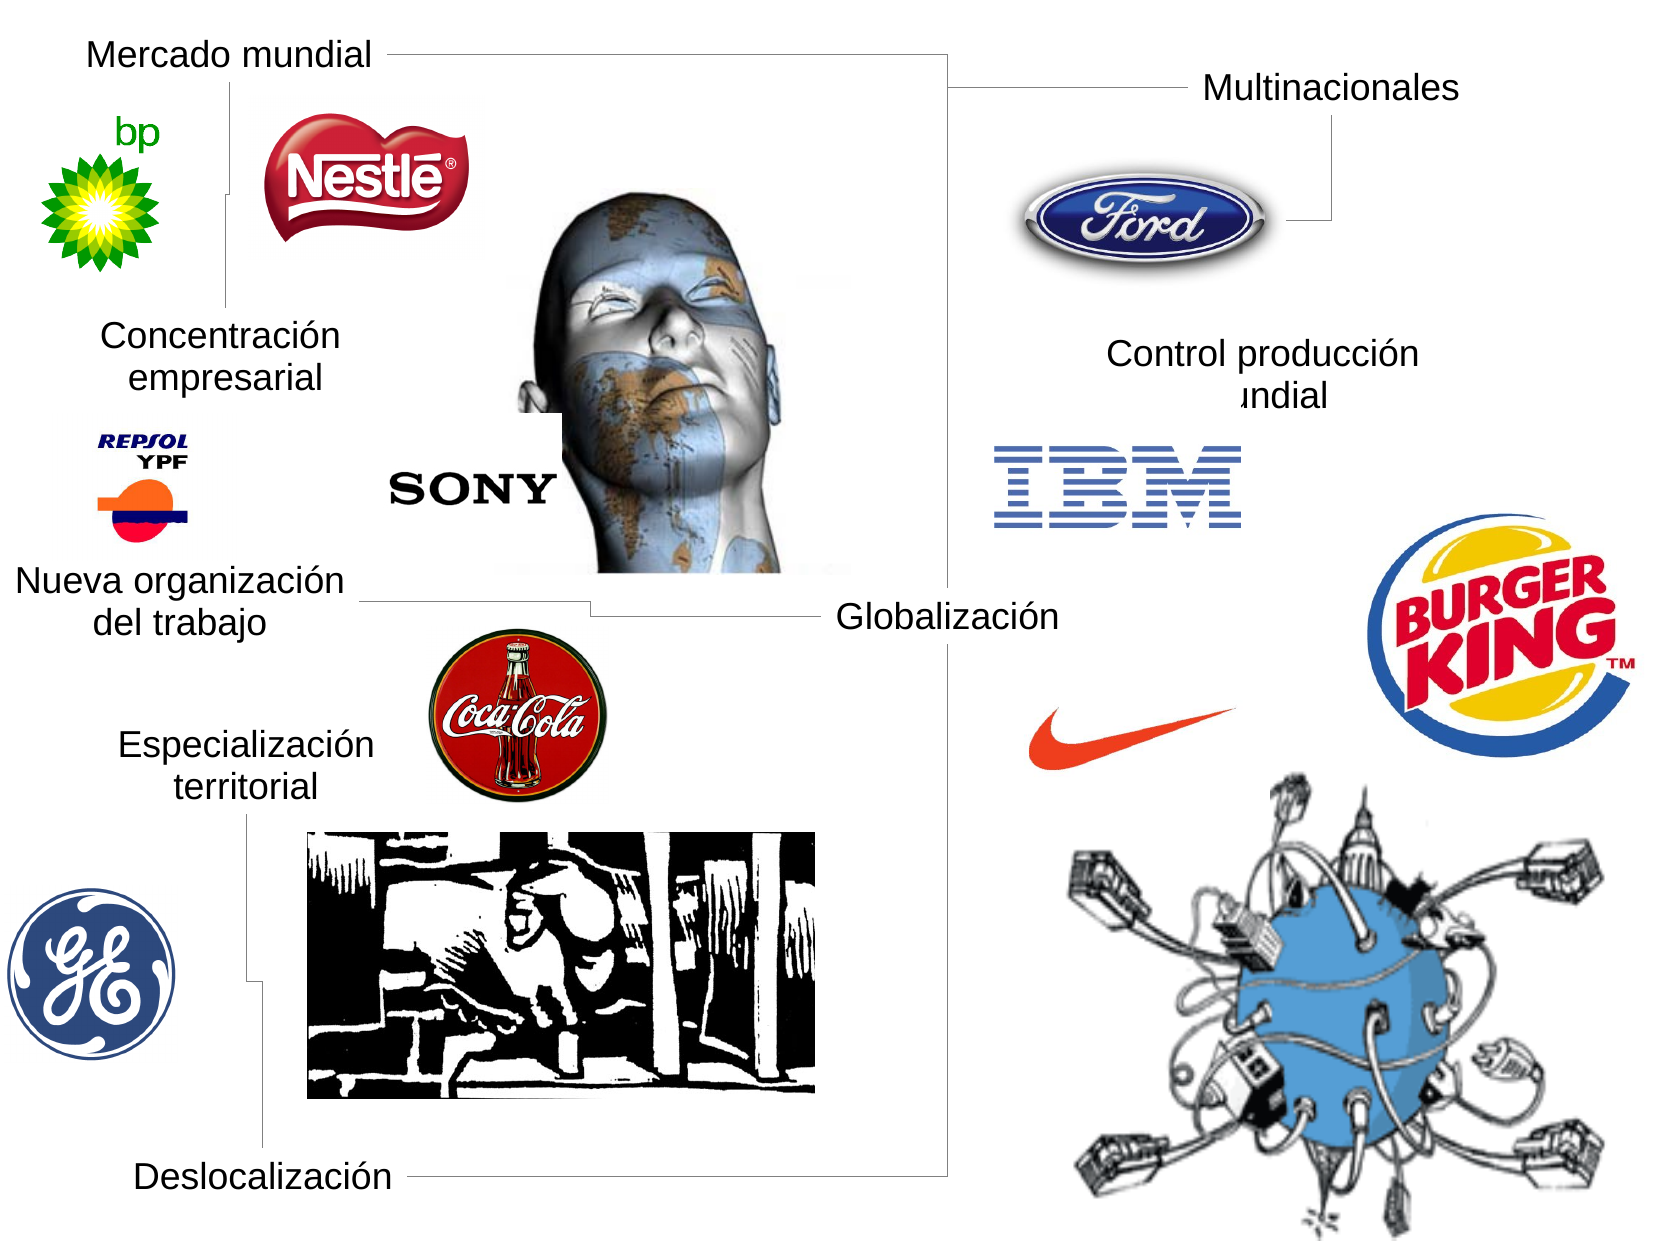

Mercado mundial
Multinacionales
Concentración
empresarial
Control producción
mundial
Nueva organización
del trabajo
Globalización
Especialización
territorial
Deslocalización